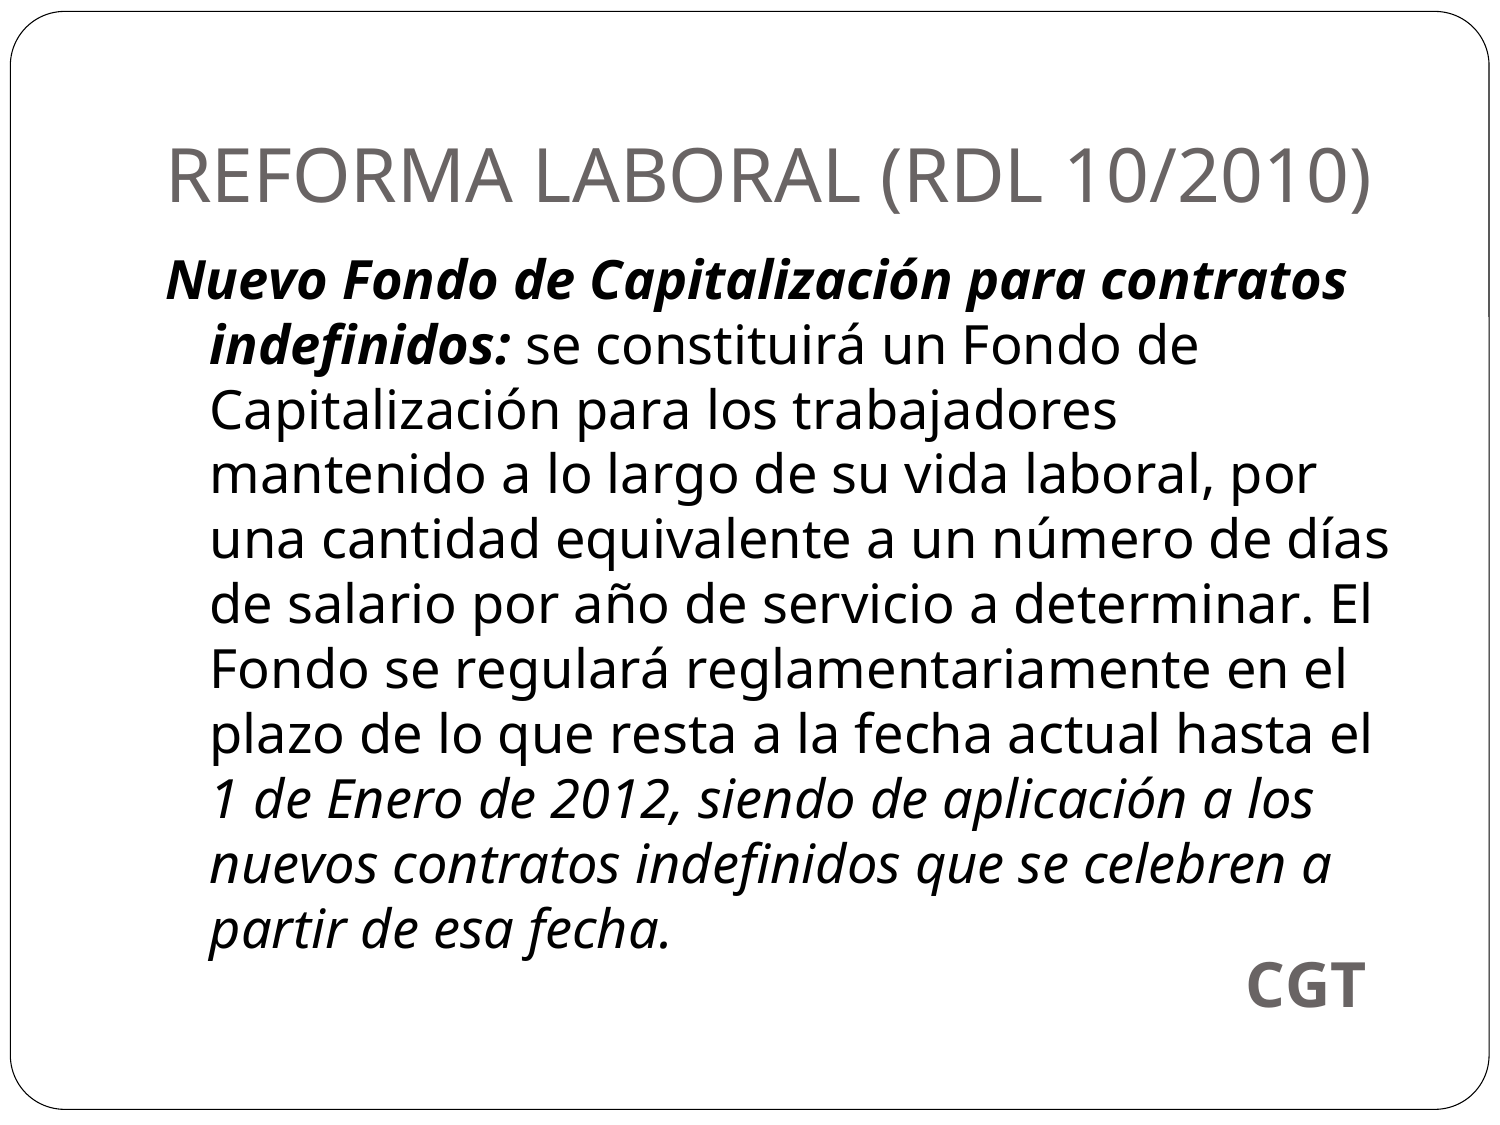

# REFORMA LABORAL (RDL 10/2010)
Nuevo Fondo de Capitalización para contratos indefinidos: se constituirá un Fondo de Capitalización para los trabajadores mantenido a lo largo de su vida laboral, por una cantidad equivalente a un número de días de salario por año de servicio a determinar. El Fondo se regulará reglamentariamente en el plazo de lo que resta a la fecha actual hasta el 1 de Enero de 2012, siendo de aplicación a los nuevos contratos indefinidos que se celebren a partir de esa fecha.
CGT